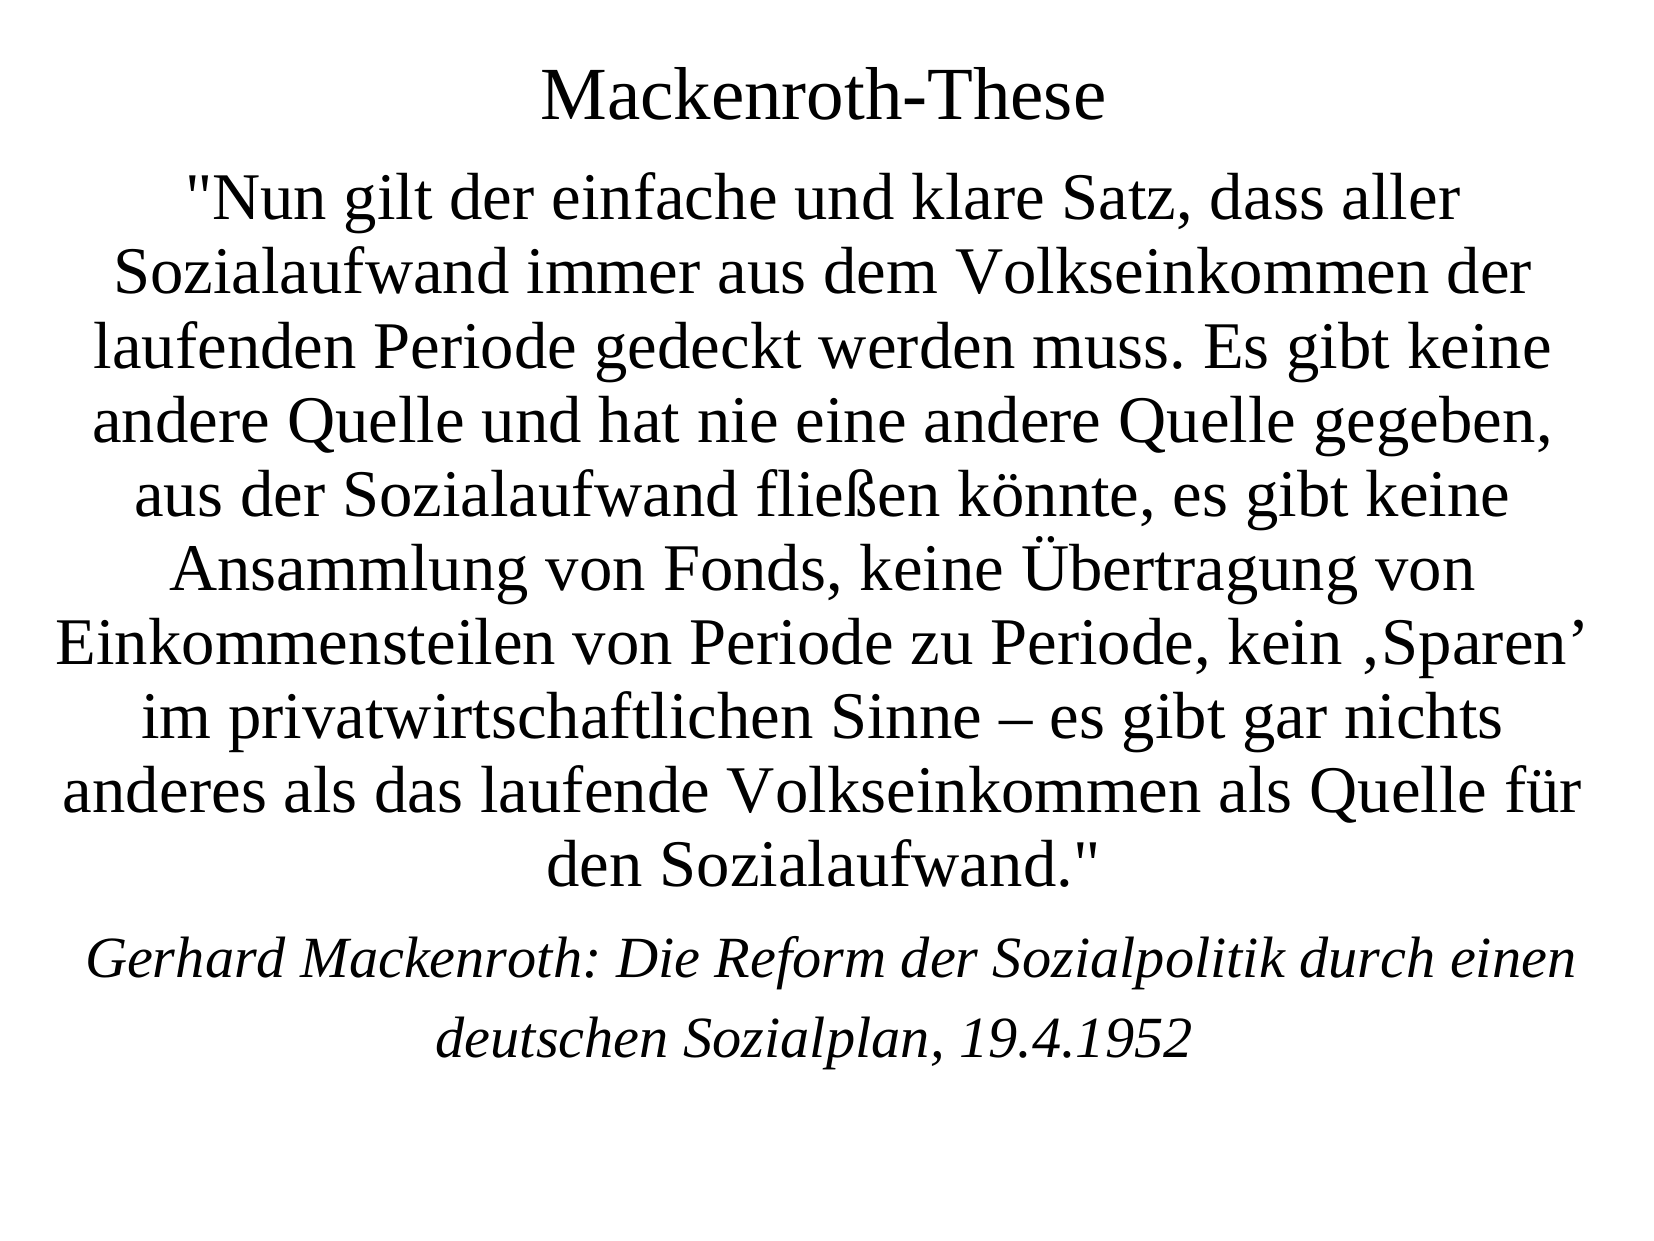

Mackenroth-These
"Nun gilt der einfache und klare Satz, dass aller Sozialaufwand immer aus dem Volkseinkommen der laufenden Periode gedeckt werden muss. Es gibt keine andere Quelle und hat nie eine andere Quelle gegeben, aus der Sozialaufwand fließen könnte, es gibt keine Ansammlung von Fonds, keine Übertragung von Einkommensteilen von Periode zu Periode, kein ‚Sparen’ im privatwirtschaftlichen Sinne – es gibt gar nichts anderes als das laufende Volkseinkommen als Quelle für den Sozialaufwand."
 Gerhard Mackenroth: Die Reform der Sozialpolitik durch einen deutschen Sozialplan, 19.4.1952